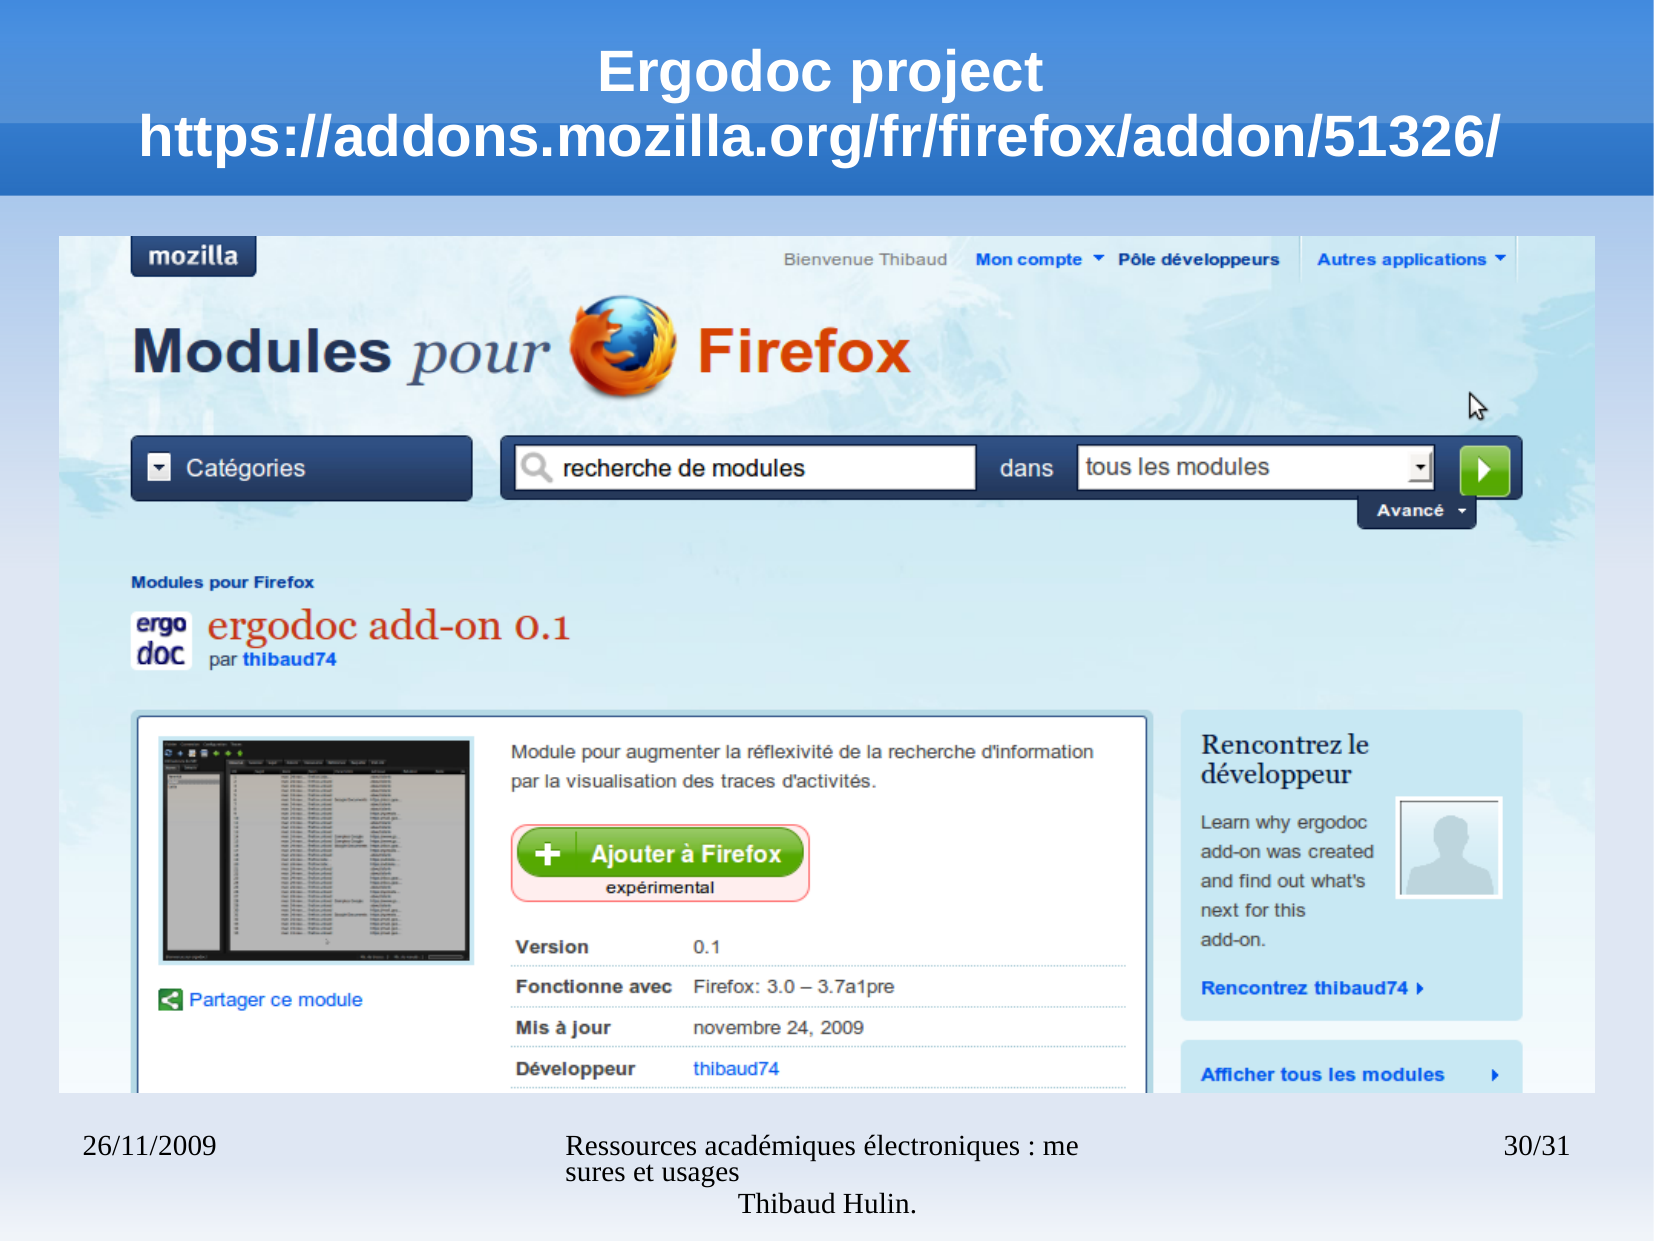

# Ergodoc project https://addons.mozilla.org/fr/firefox/addon/51326/
26/11/2009
Ressources académiques électroniques : mesures et usages
30